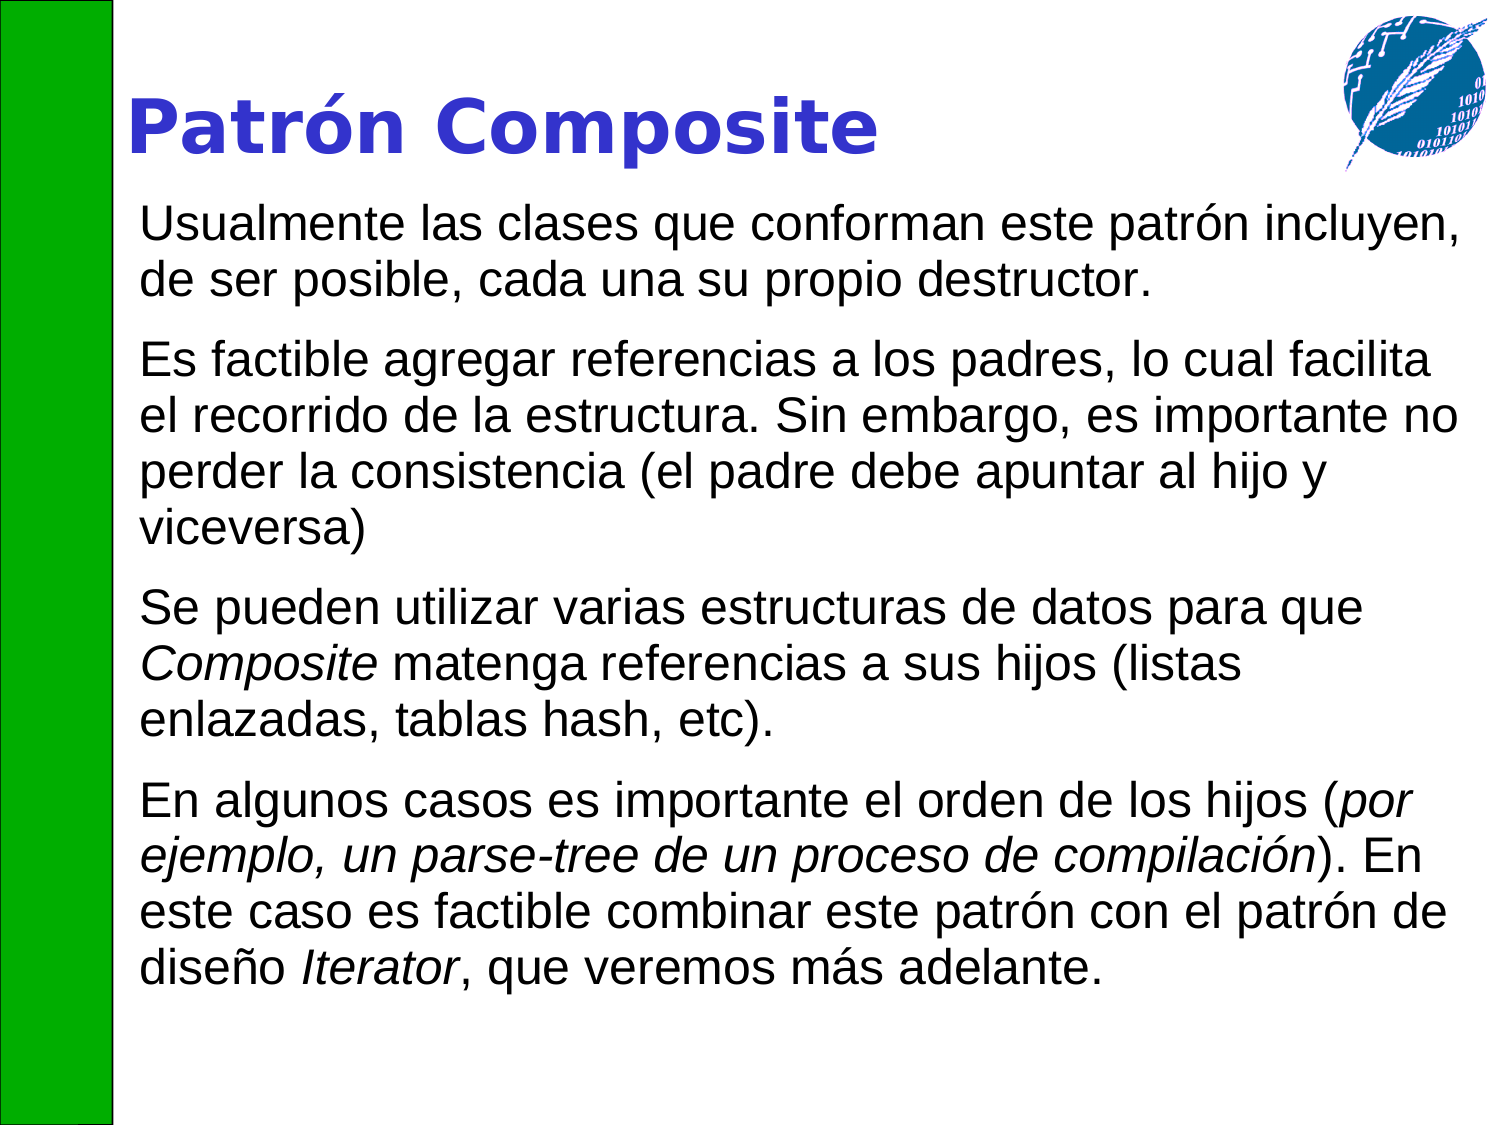

# Patrón Composite
Usualmente las clases que conforman este patrón incluyen, de ser posible, cada una su propio destructor.
Es factible agregar referencias a los padres, lo cual facilita el recorrido de la estructura. Sin embargo, es importante no perder la consistencia (el padre debe apuntar al hijo y viceversa)
Se pueden utilizar varias estructuras de datos para que Composite matenga referencias a sus hijos (listas enlazadas, tablas hash, etc).
En algunos casos es importante el orden de los hijos (por ejemplo, un parse-tree de un proceso de compilación). En este caso es factible combinar este patrón con el patrón de diseño Iterator, que veremos más adelante.